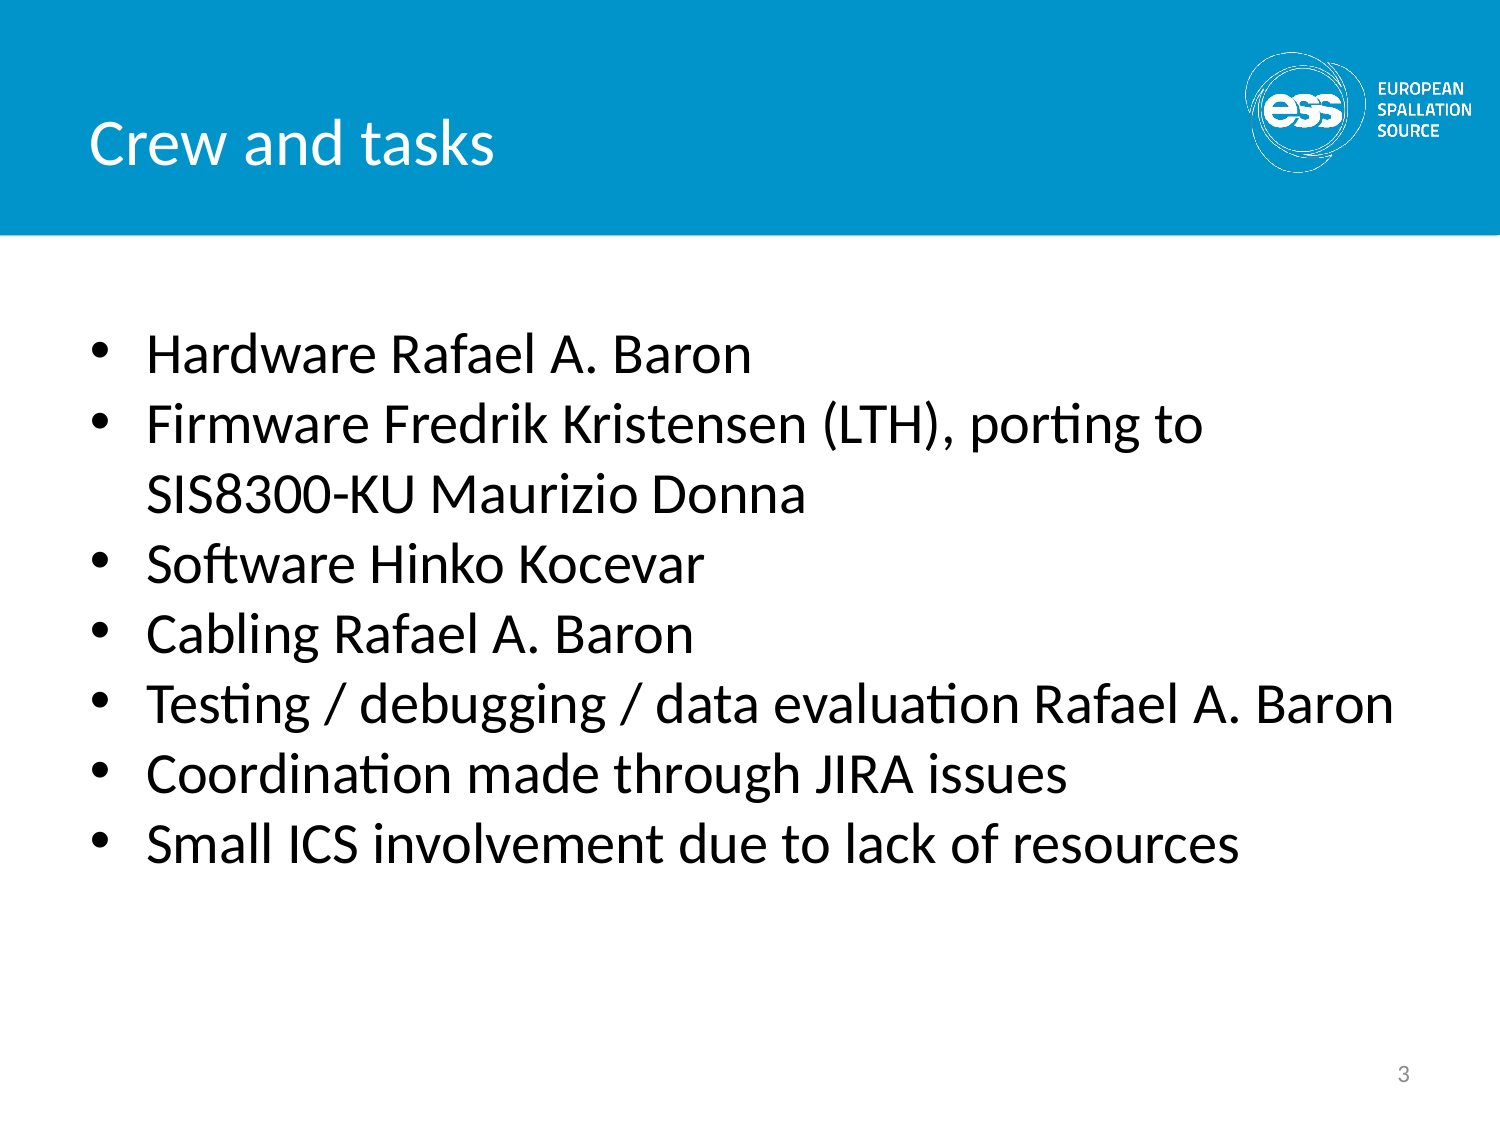

Crew and tasks
Hardware Rafael A. Baron
Firmware Fredrik Kristensen (LTH), porting to SIS8300-KU Maurizio Donna
Software Hinko Kocevar
Cabling Rafael A. Baron
Testing / debugging / data evaluation Rafael A. Baron
Coordination made through JIRA issues
Small ICS involvement due to lack of resources